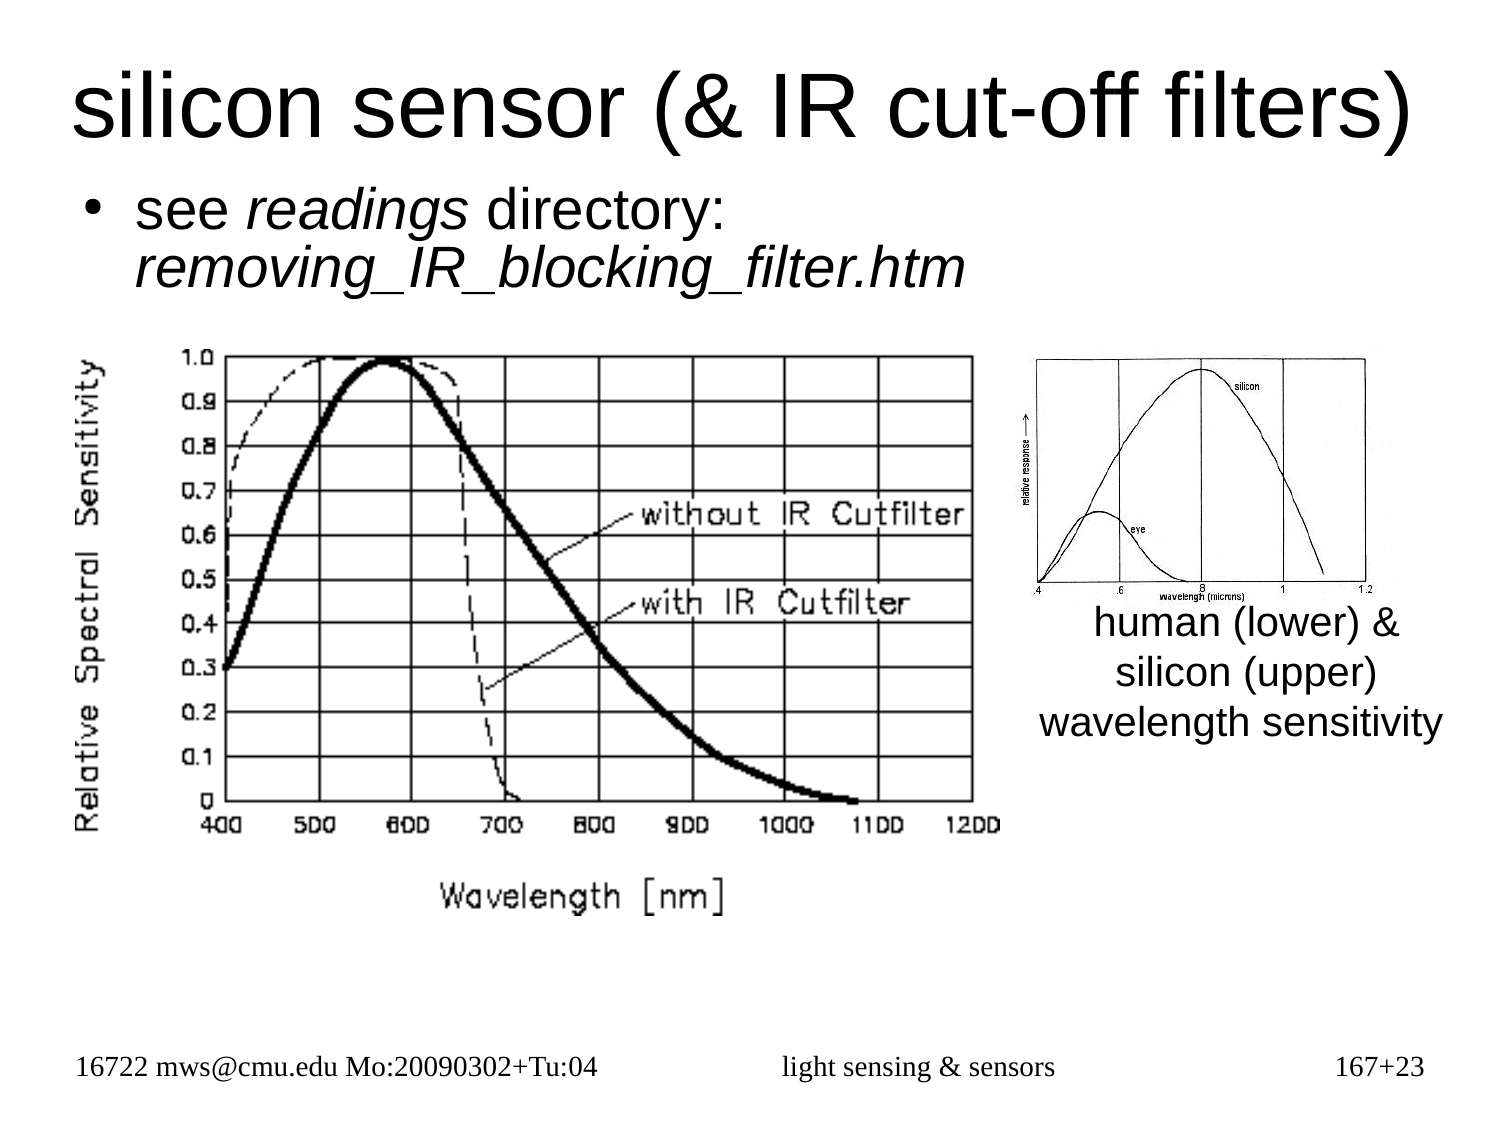

# silicon sensor (& IR cut-off filters)
see readings directory: removing_IR_blocking_filter.htm
human (lower) &
silicon (upper)
wavelength sensitivity
16722 mws@cmu.edu Mo:20090302+Tu:04
light sensing & sensors
23